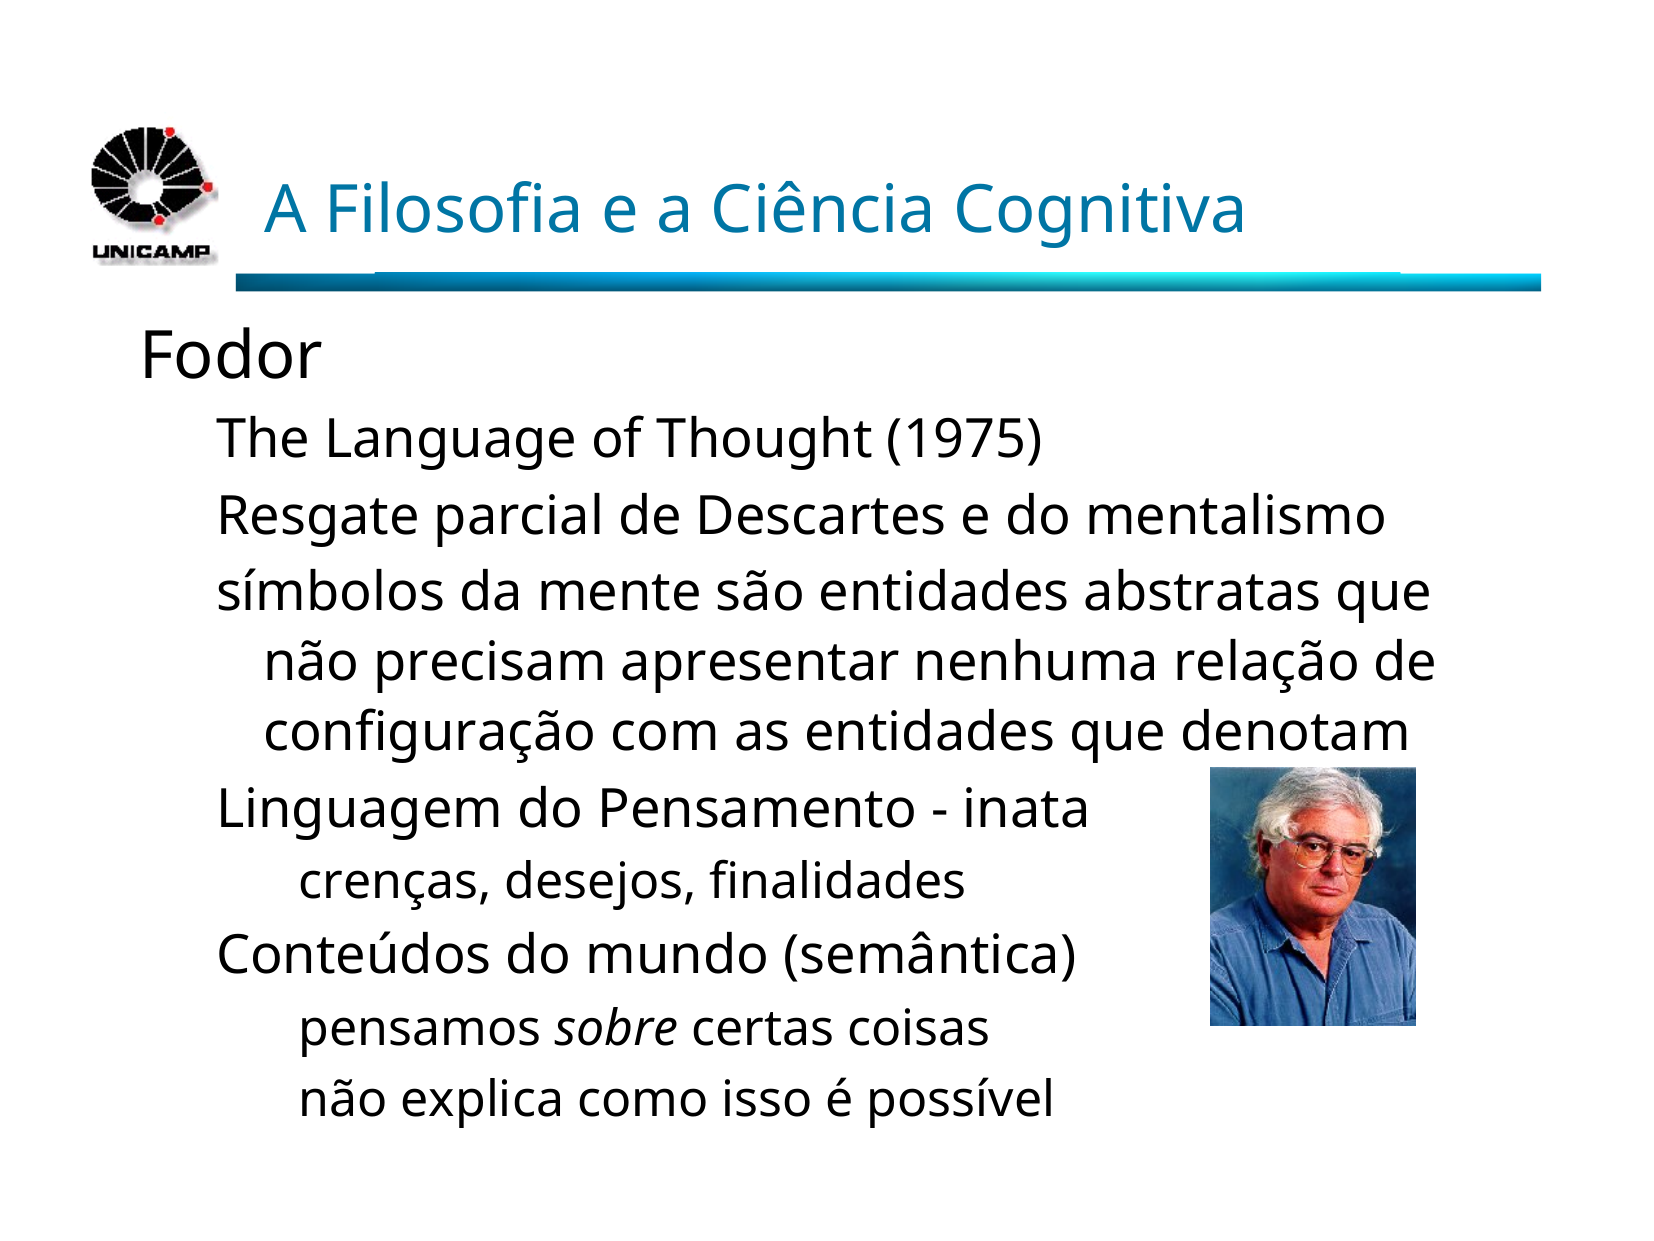

# A Filosofia e a Ciência Cognitiva
Fodor
The Language of Thought (1975)
Resgate parcial de Descartes e do mentalismo
símbolos da mente são entidades abstratas que não precisam apresentar nenhuma relação de configuração com as entidades que denotam
Linguagem do Pensamento - inata
crenças, desejos, finalidades
Conteúdos do mundo (semântica)
pensamos sobre certas coisas
não explica como isso é possível